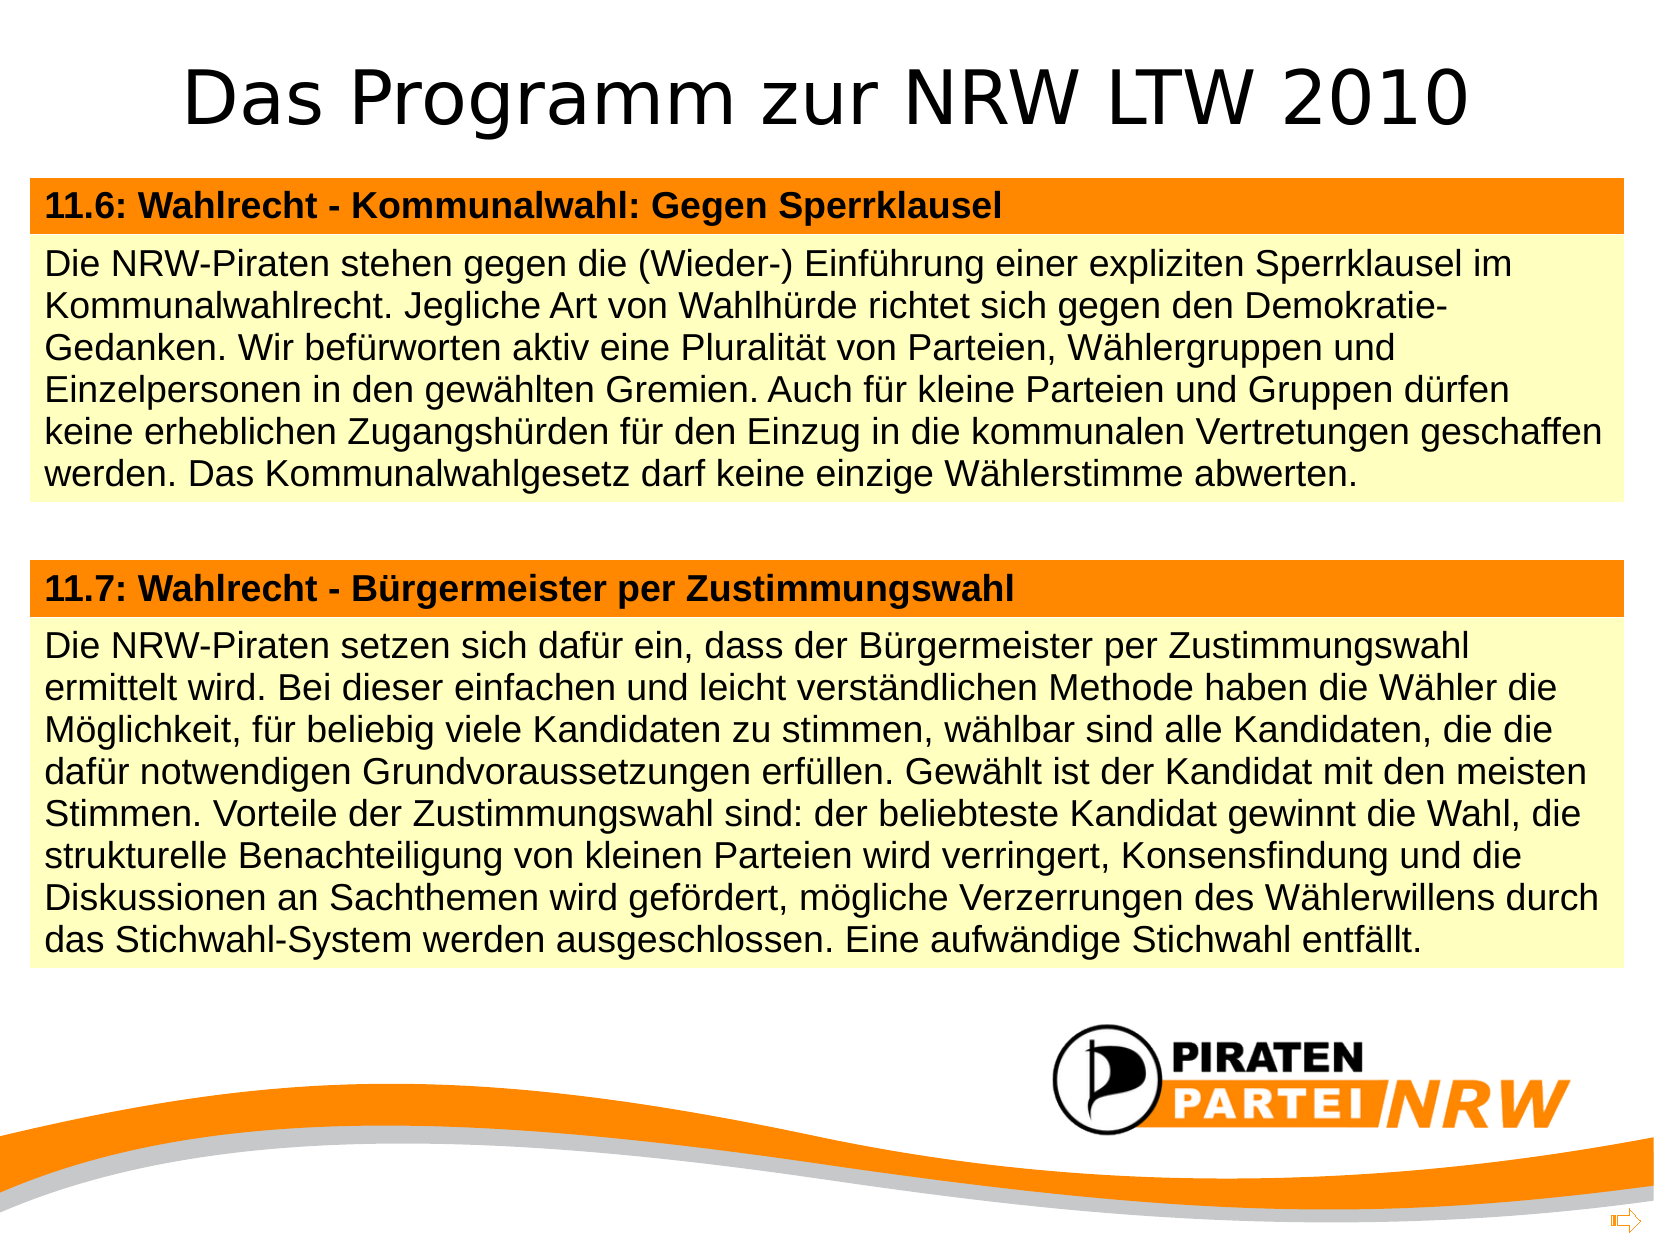

# Das Programm zur NRW LTW 2010
| 11.6: Wahlrecht - Kommunalwahl: Gegen Sperrklausel |
| --- |
| Die NRW-Piraten stehen gegen die (Wieder-) Einführung einer expliziten Sperrklausel im Kommunalwahlrecht. Jegliche Art von Wahlhürde richtet sich gegen den Demokratie-Gedanken. Wir befürworten aktiv eine Pluralität von Parteien, Wählergruppen und Einzelpersonen in den gewählten Gremien. Auch für kleine Parteien und Gruppen dürfen keine erheblichen Zugangshürden für den Einzug in die kommunalen Vertretungen geschaffen werden. Das Kommunalwahlgesetz darf keine einzige Wählerstimme abwerten. |
| |
| 11.7: Wahlrecht - Bürgermeister per Zustimmungswahl |
| Die NRW-Piraten setzen sich dafür ein, dass der Bürgermeister per Zustimmungswahl ermittelt wird. Bei dieser einfachen und leicht verständlichen Methode haben die Wähler die Möglichkeit, für beliebig viele Kandidaten zu stimmen, wählbar sind alle Kandidaten, die die dafür notwendigen Grundvoraussetzungen erfüllen. Gewählt ist der Kandidat mit den meisten Stimmen. Vorteile der Zustimmungswahl sind: der beliebteste Kandidat gewinnt die Wahl, die strukturelle Benachteiligung von kleinen Parteien wird verringert, Konsensfindung und die Diskussionen an Sachthemen wird gefördert, mögliche Verzerrungen des Wählerwillens durch das Stichwahl-System werden ausgeschlossen. Eine aufwändige Stichwahl entfällt. |